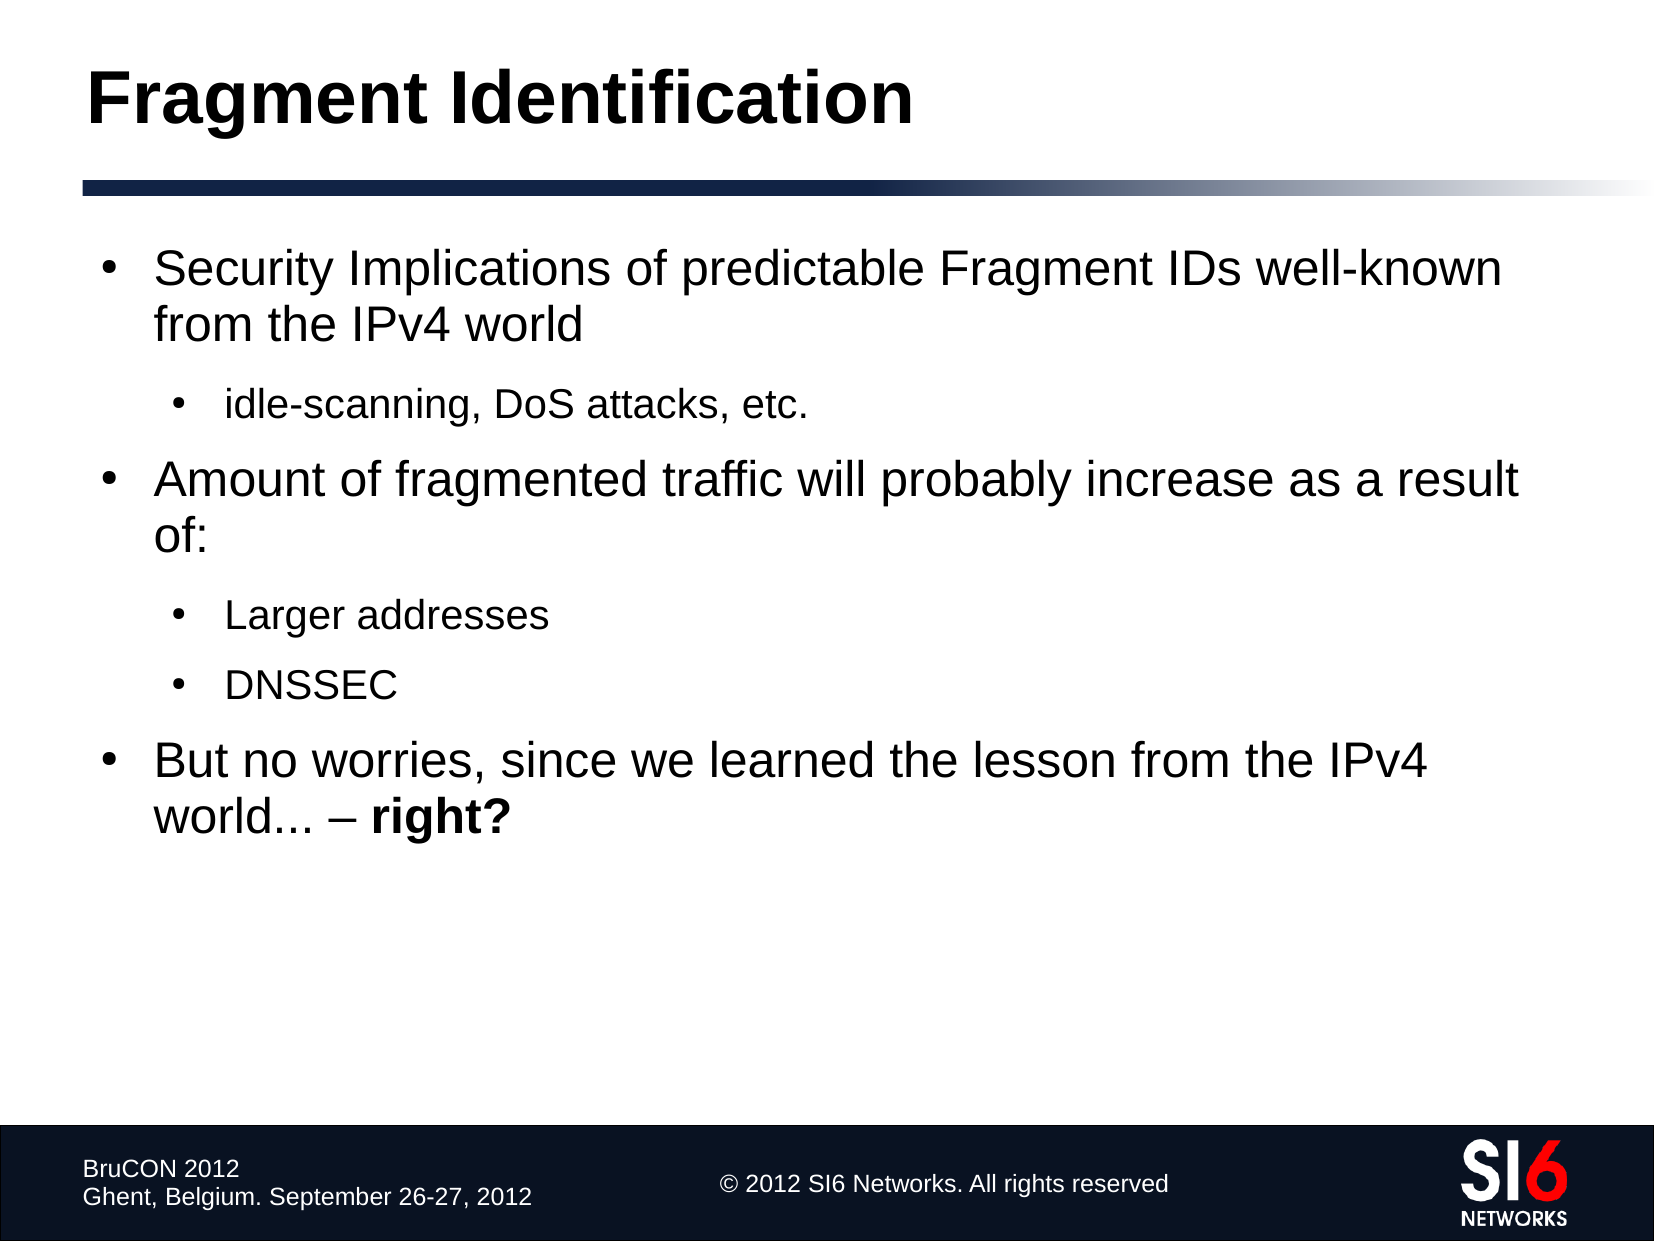

# Fragment Identification
Security Implications of predictable Fragment IDs well-known from the IPv4 world
idle-scanning, DoS attacks, etc.
Amount of fragmented traffic will probably increase as a result of:
Larger addresses
DNSSEC
But no worries, since we learned the lesson from the IPv4 world... – right?